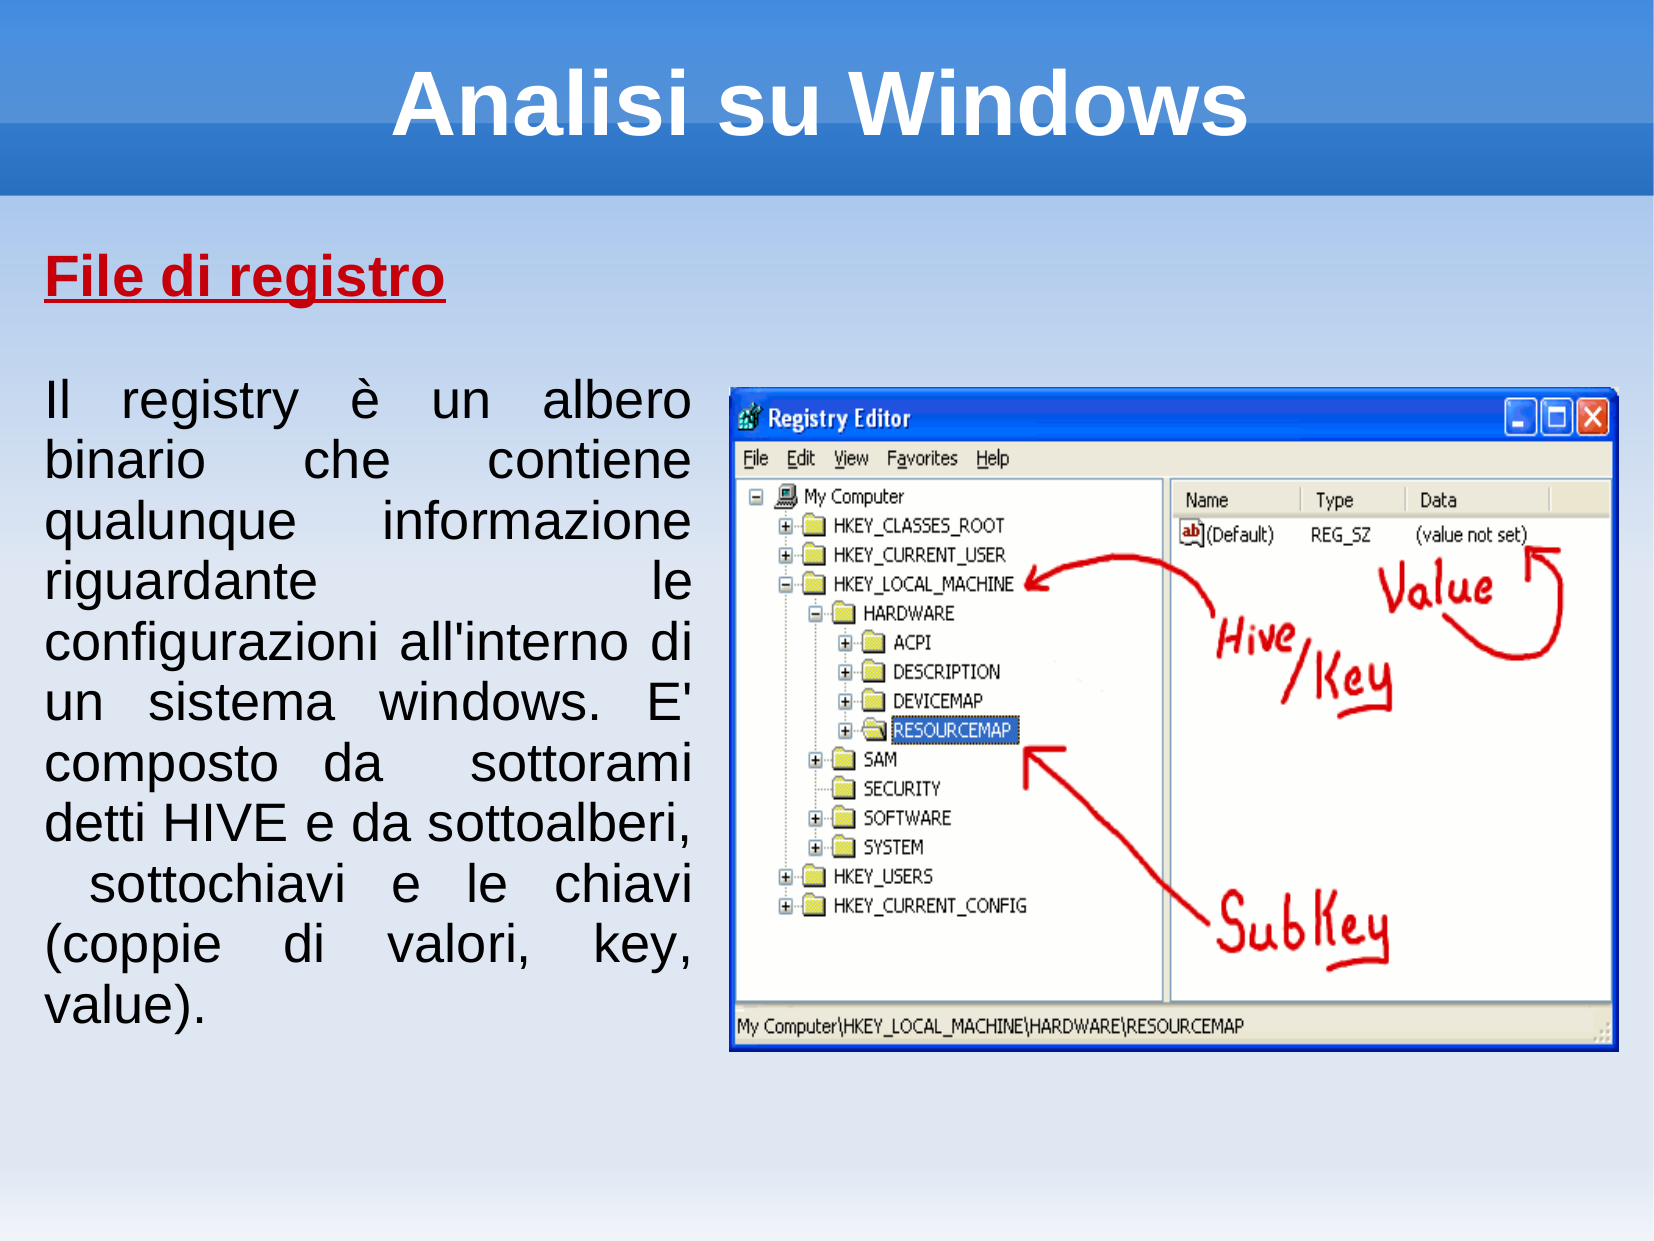

# Analisi su Windows
File di registro
Il registry è un albero binario che contiene qualunque informazione riguardante le configurazioni all'interno di un sistema windows. E' composto da sottorami detti HIVE e da sottoalberi, sottochiavi e le chiavi (coppie di valori, key, value).